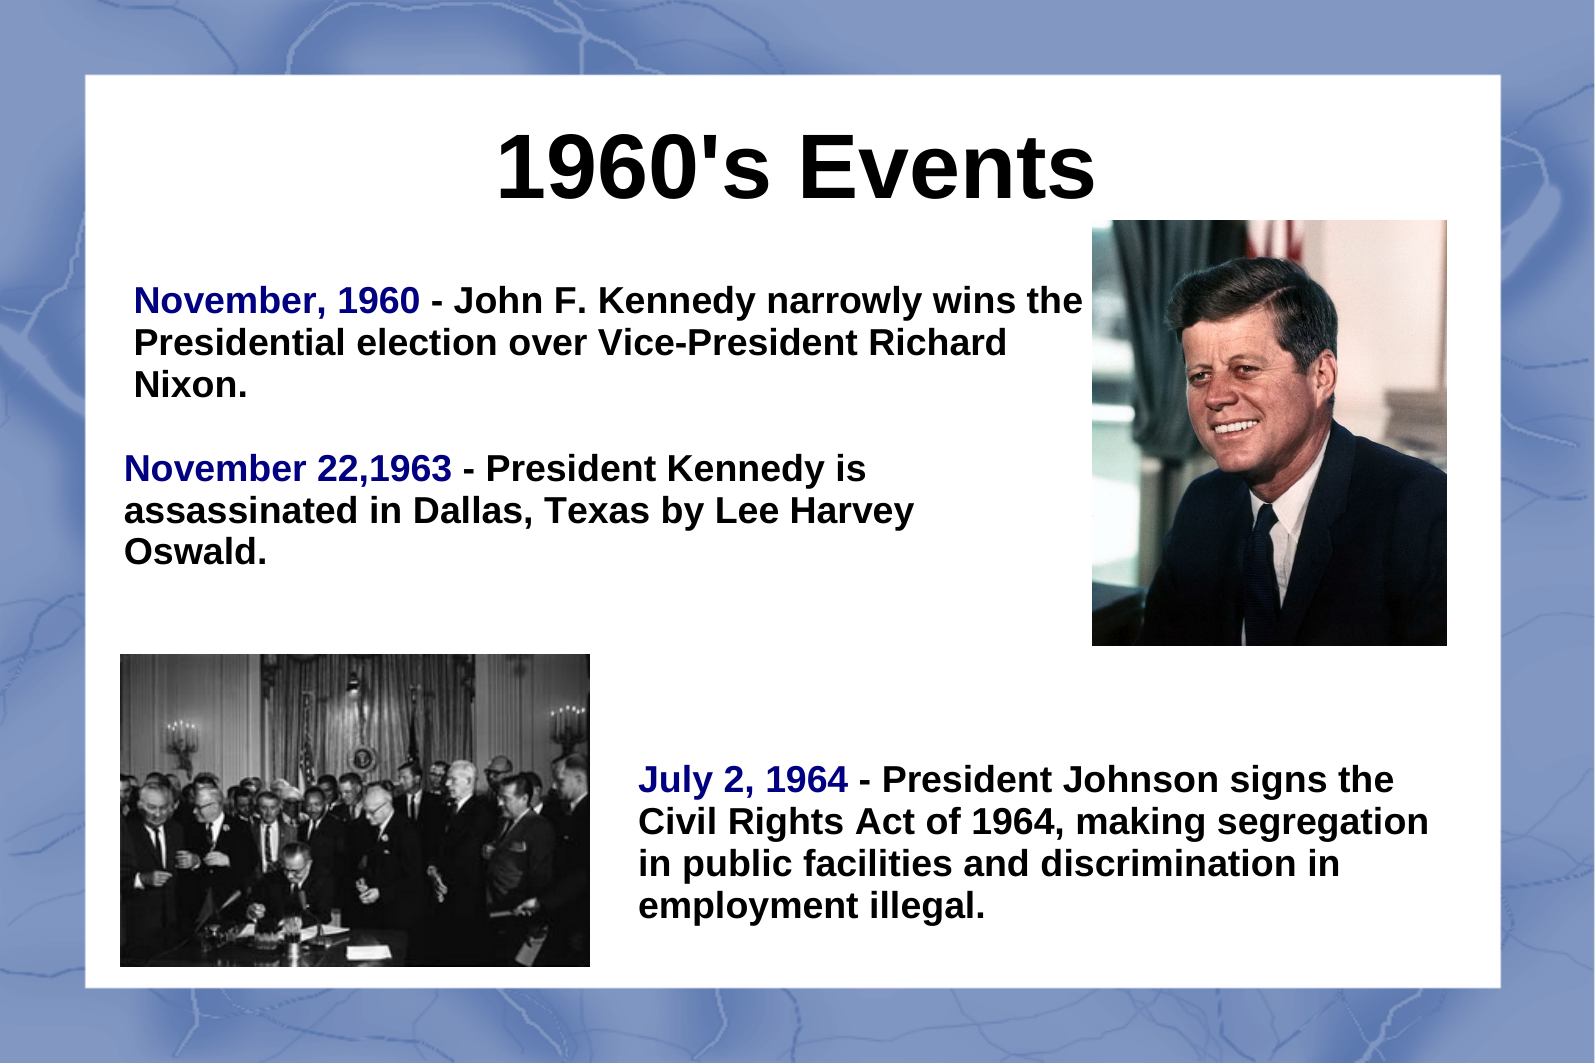

# 1960's Events
November, 1960 - John F. Kennedy narrowly wins the Presidential election over Vice-President Richard Nixon.
November 22,1963 - President Kennedy is assassinated in Dallas, Texas by Lee Harvey Oswald.
July 2, 1964 - President Johnson signs the Civil Rights Act of 1964, making segregation in public facilities and discrimination in employment illegal.